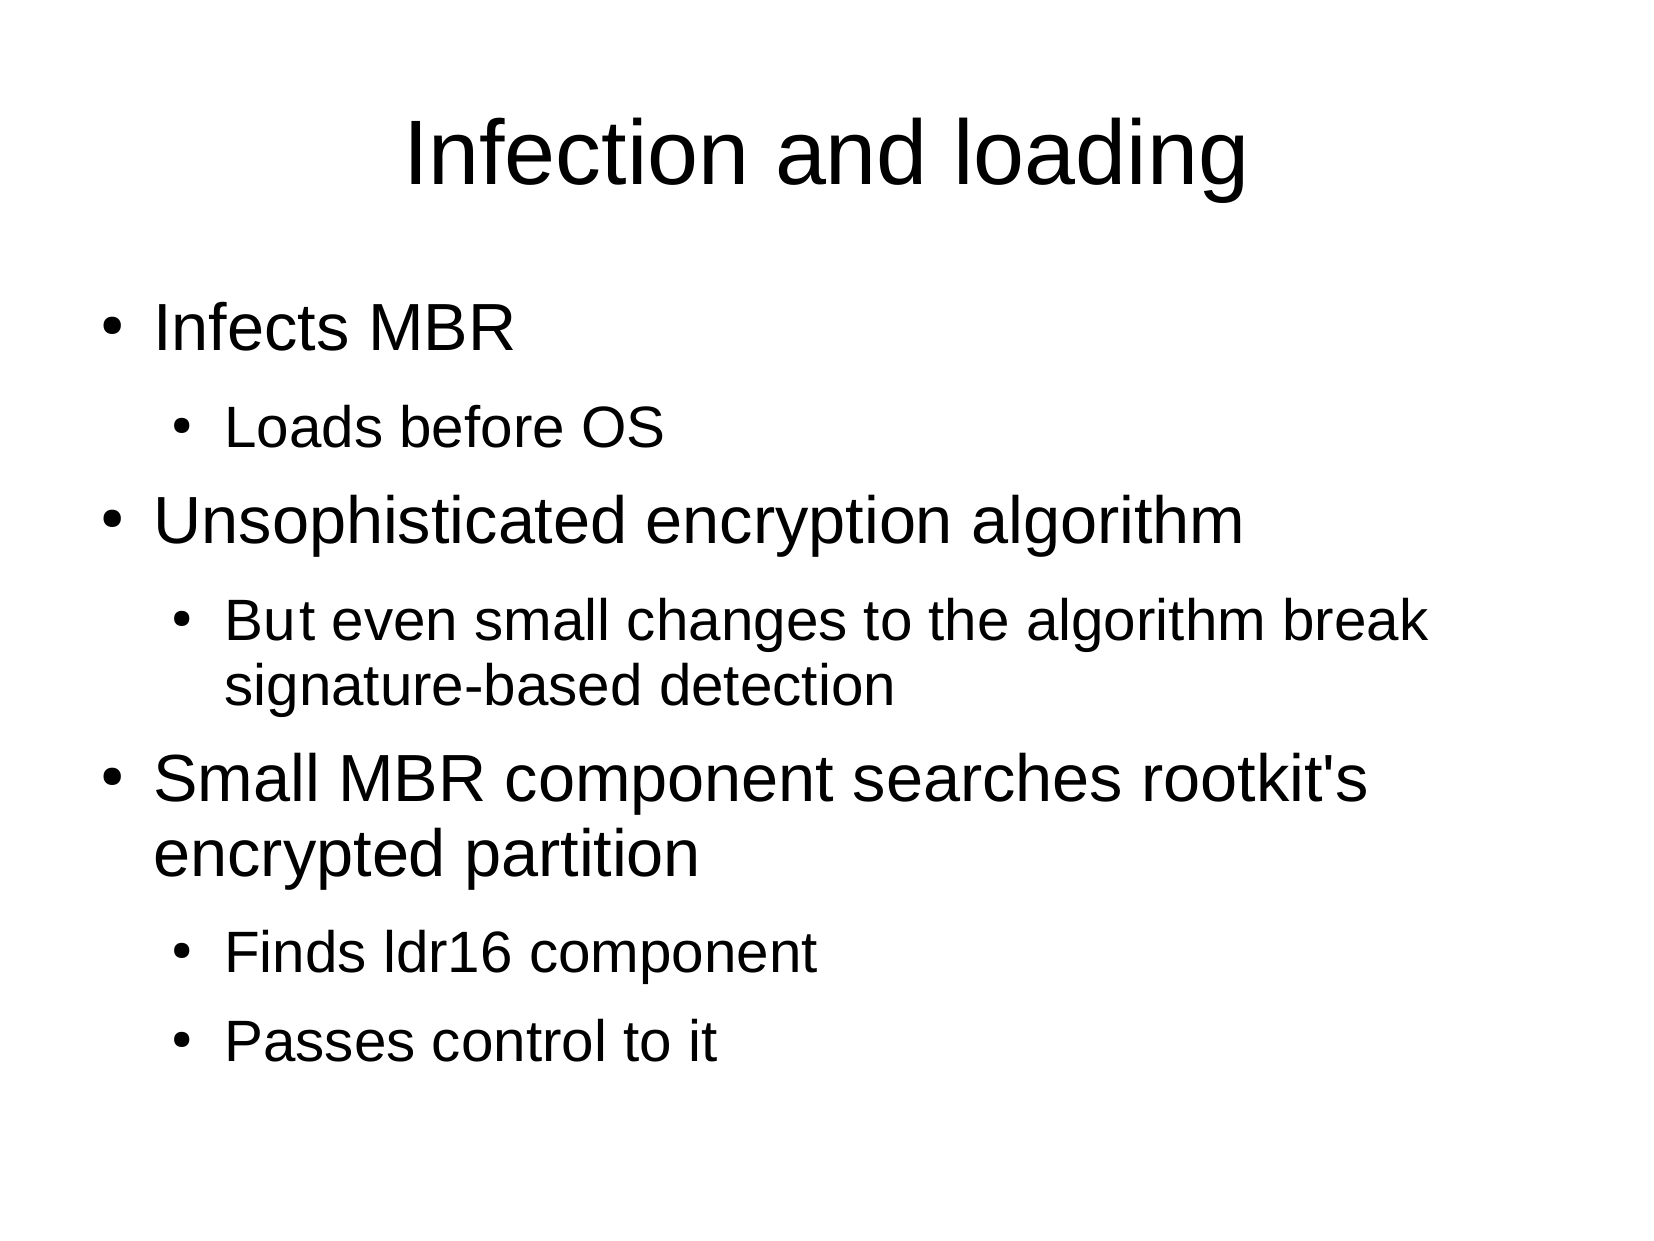

# Infection and loading
Infects MBR
Loads before OS
Unsophisticated encryption algorithm
Bu	t even small changes to the algorithm break signature-based detection
Small MBR component searches rootkit's encrypted partition
Finds ldr16 component
Passes control to it